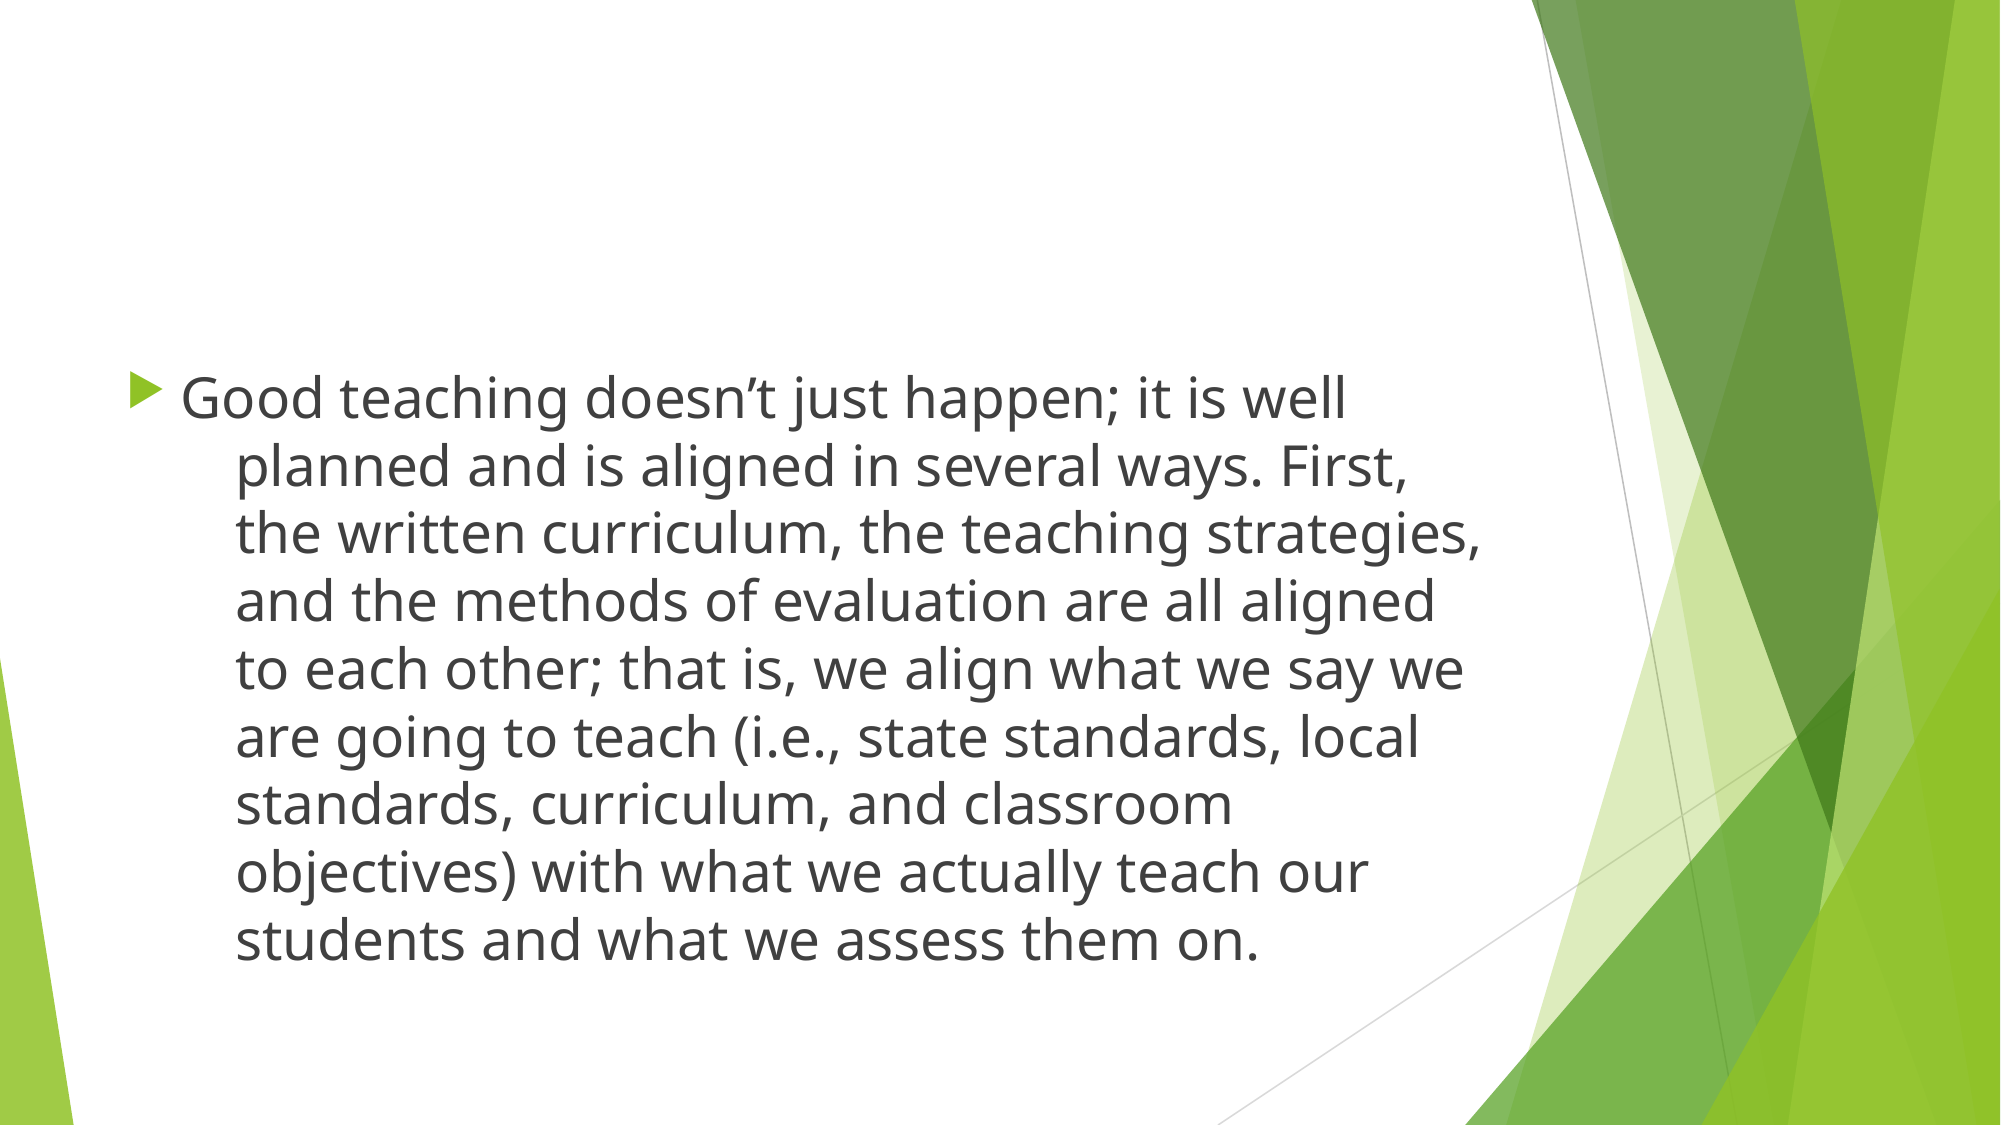

#
Good teaching doesn’t just happen; it is well planned and is aligned in several ways. First, the written curriculum, the teaching strategies, and the methods of evaluation are all aligned to each other; that is, we align what we say we are going to teach (i.e., state standards, local standards, curriculum, and classroom objectives) with what we actually teach our students and what we assess them on.